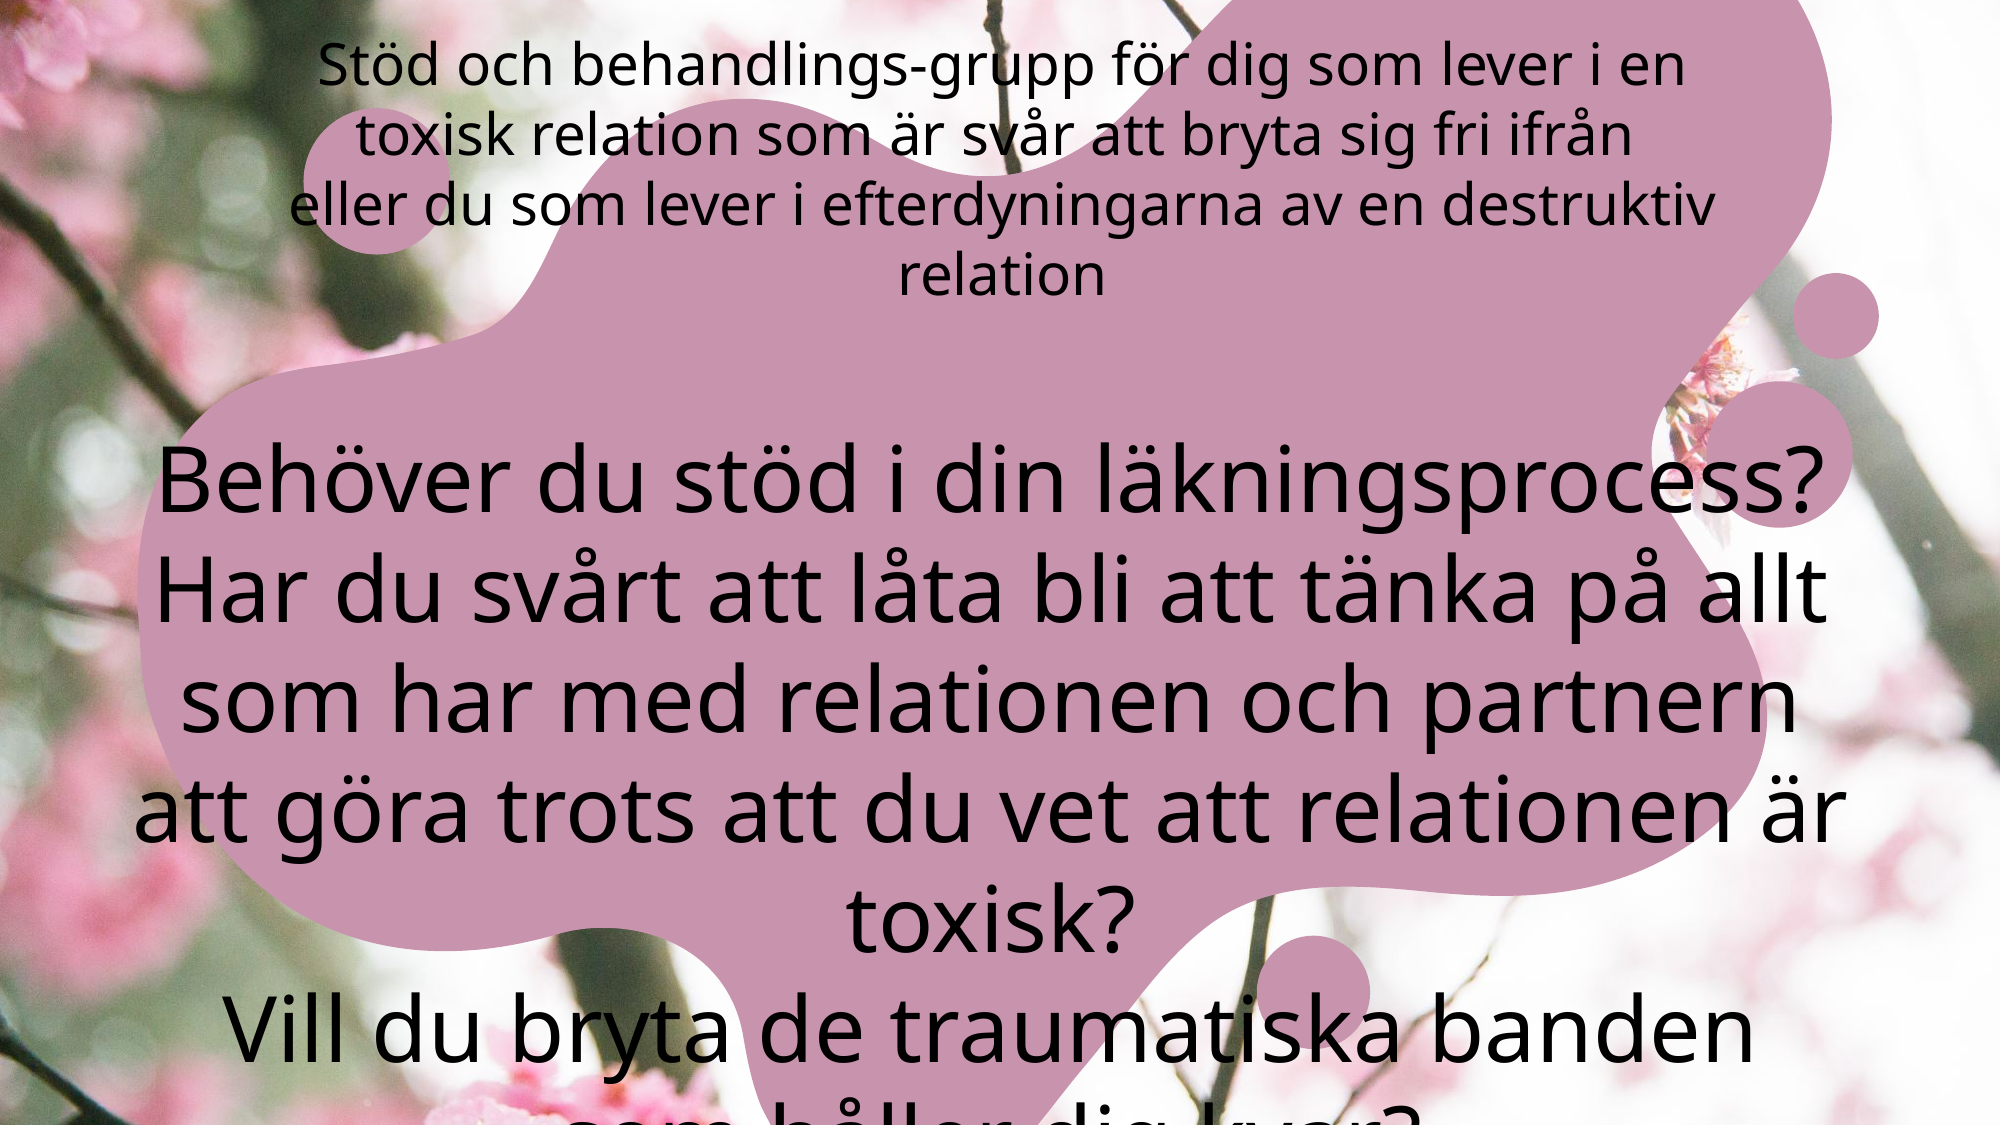

# Stöd och behandlings-grupp för dig som lever i en toxisk relation som är svår att bryta sig fri ifrån eller du som lever i efterdyningarna av en destruktiv relation
Behöver du stöd i din läkningsprocess?
Har du svårt att låta bli att tänka på allt som har med relationen och partnern att göra trots att du vet att relationen är toxisk?
Vill du bryta de traumatiska banden som håller dig kvar?
Då har du kommit rätt!!
Online-terapi/processgrupp som bidrar till läkning och ger dig förståelse av hur toxiska relationer byggs upp och vidmakthålls och varför de är så svåra att byta. Du får insikter för att kunna bryta bandet till den toxiska personen och bearbeta upplevelsen och spåren av relationen.